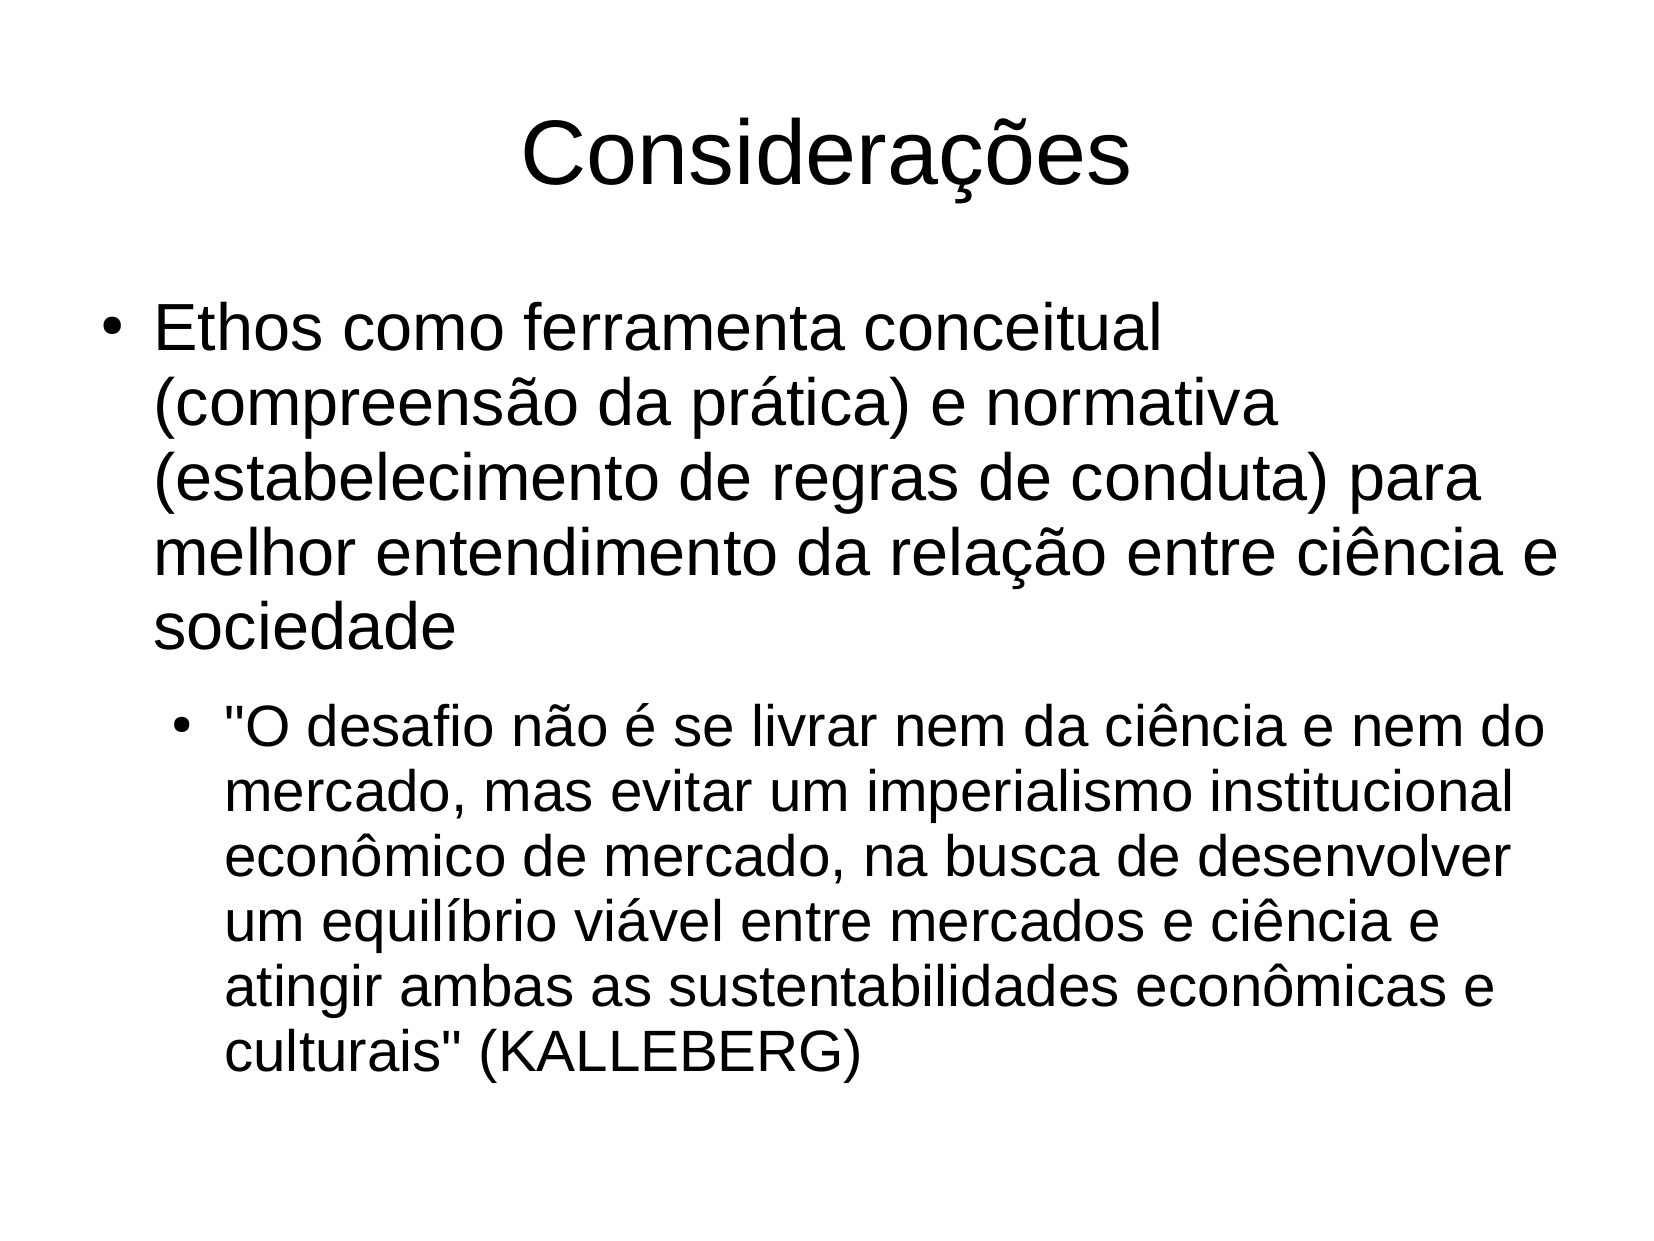

# Considerações
Ethos como ferramenta conceitual (compreensão da prática) e normativa (estabelecimento de regras de conduta) para melhor entendimento da relação entre ciência e sociedade
"O desafio não é se livrar nem da ciência e nem do mercado, mas evitar um imperialismo institucional econômico de mercado, na busca de desenvolver um equilíbrio viável entre mercados e ciência e atingir ambas as sustentabilidades econômicas e culturais" (KALLEBERG)